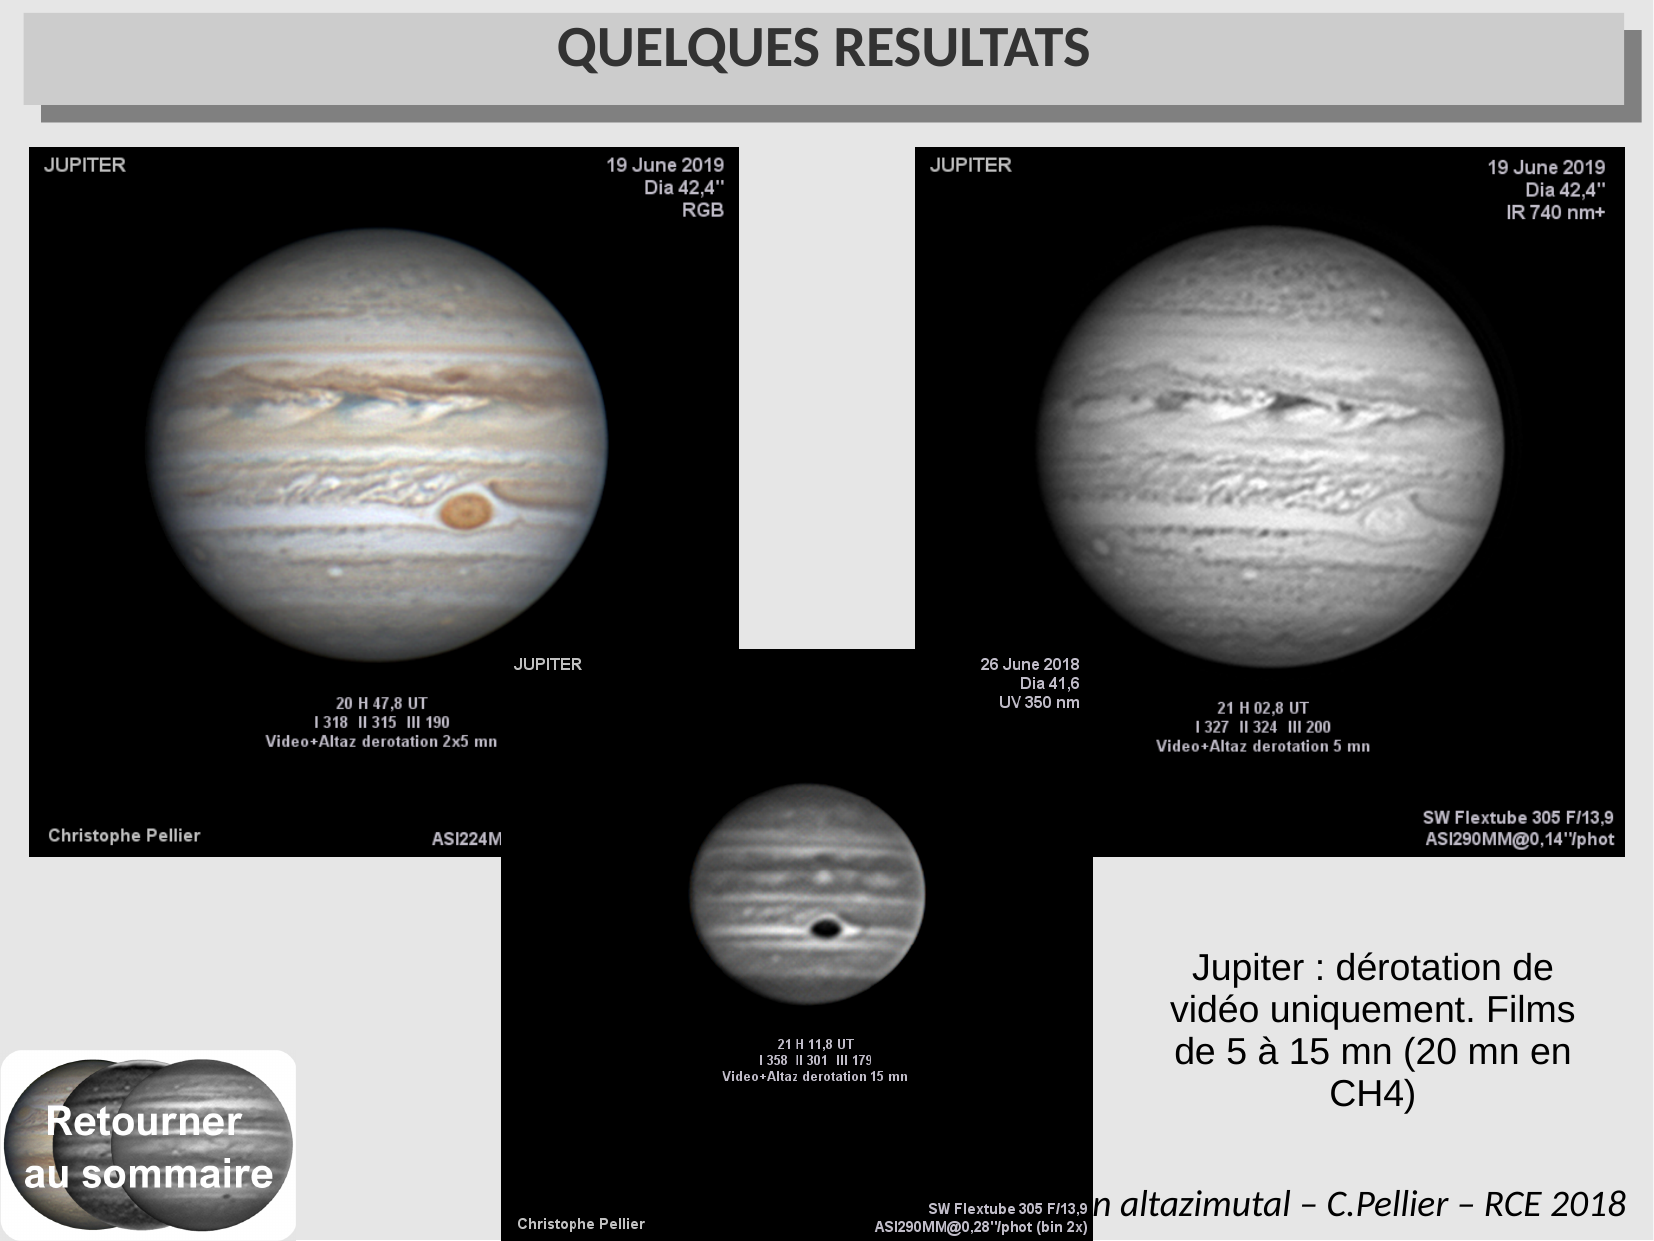

QUELQUES RESULTATS
Jupiter : dérotation de vidéo uniquement. Films de 5 à 15 mn (20 mn en CH4)
La photo planétaire avec un Dobson altazimutal – C.Pellier – RCE 2018